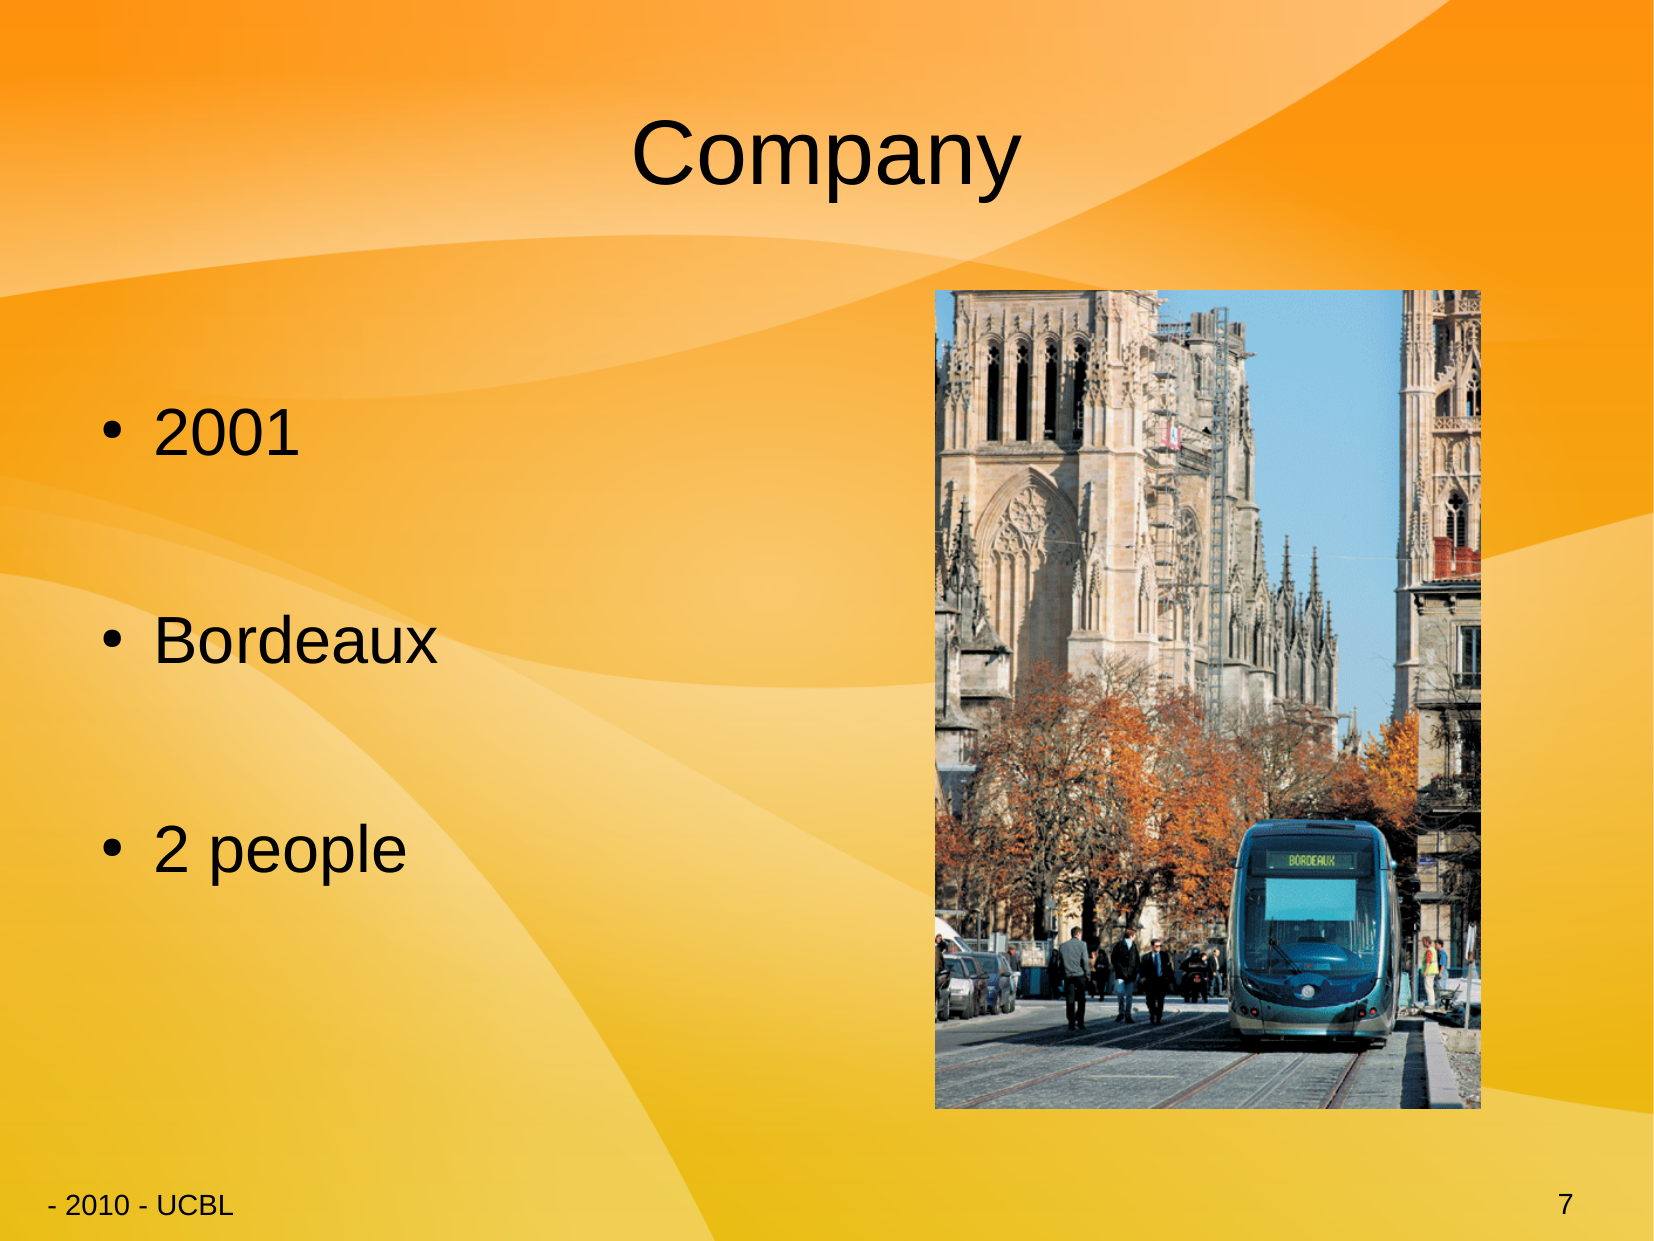

# Company
2001
Bordeaux
2 people
 - 2010 - UCBL